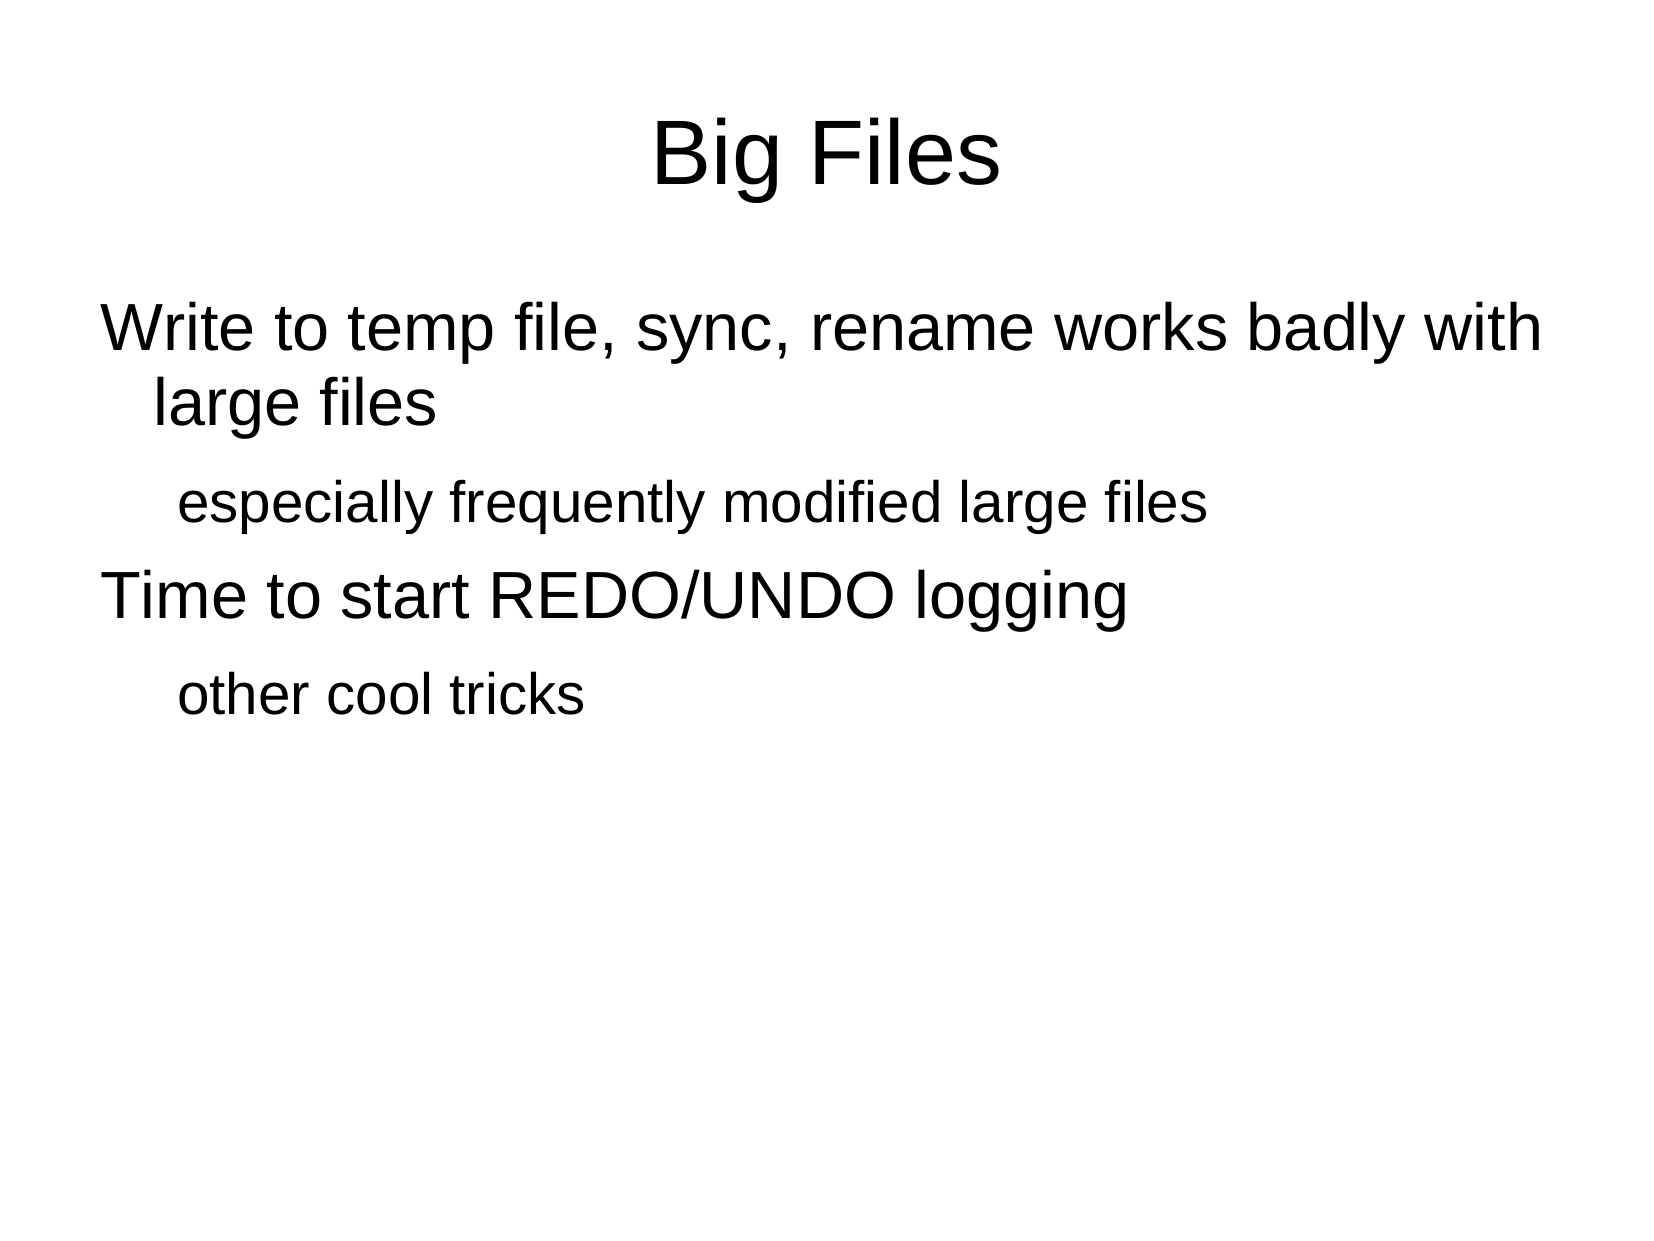

# Big Files
Write to temp file, sync, rename works badly with large files
especially frequently modified large files
Time to start REDO/UNDO logging
other cool tricks